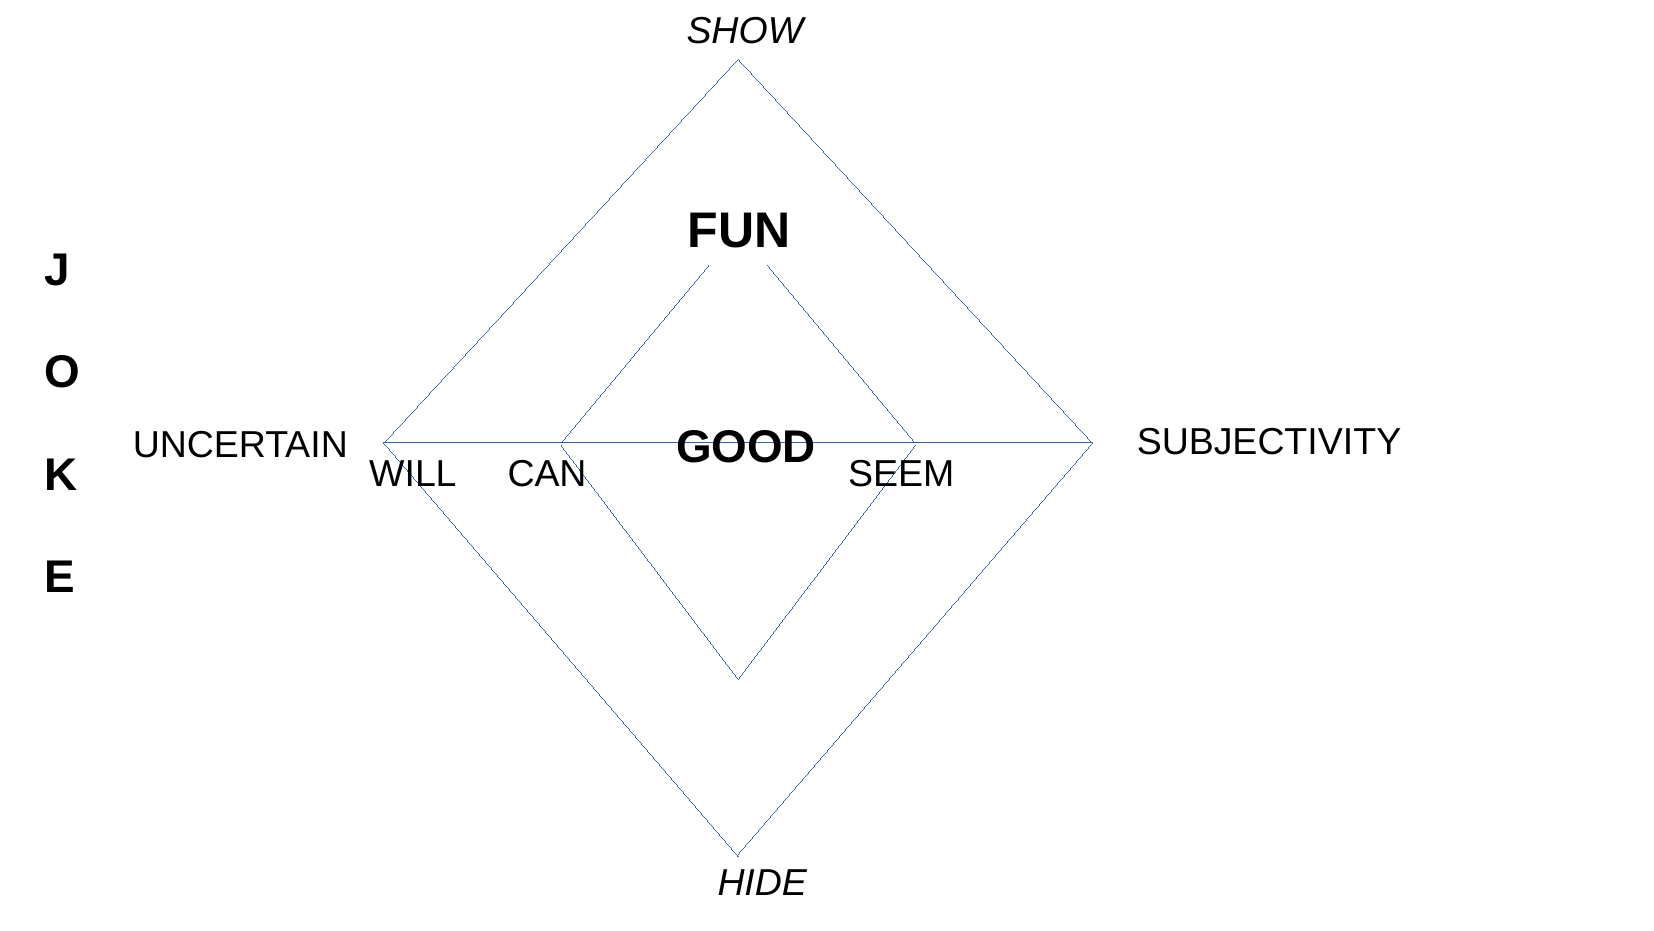

SHOW
 J O K E
FUN
GOOD
SUBJECTIVITY
UNCERTAIN
WILL CAN SEEM
HIDE